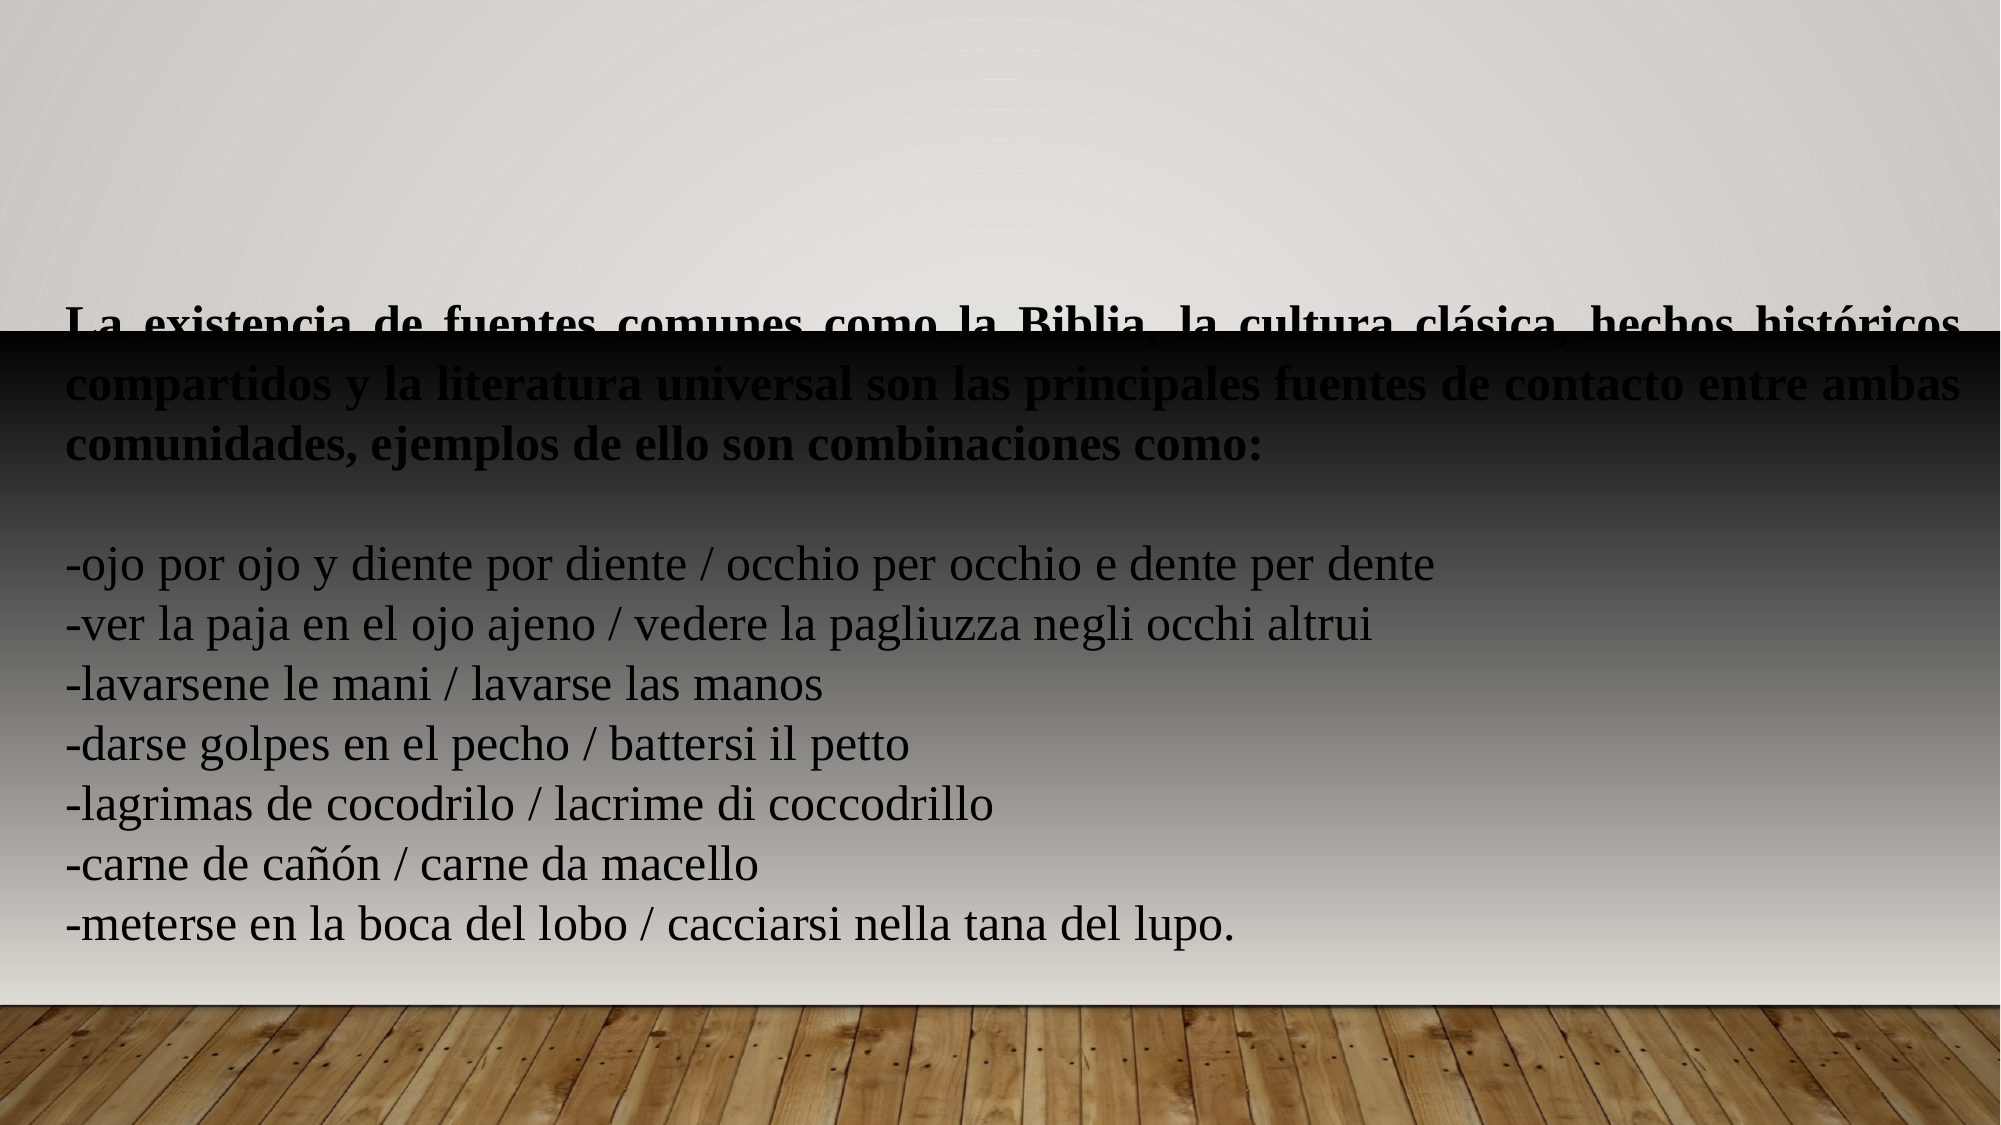

La existencia de fuentes comunes como la Biblia, la cultura clásica, hechos históricos compartidos y la literatura universal son las principales fuentes de contacto entre ambas comunidades, ejemplos de ello son combinaciones como:
-ojo por ojo y diente por diente / occhio per occhio e dente per dente
-ver la paja en el ojo ajeno / vedere la pagliuzza negli occhi altrui
-lavarsene le mani / lavarse las manos
-darse golpes en el pecho / battersi il petto
-lagrimas de cocodrilo / lacrime di coccodrillo
-carne de cañón / carne da macello
-meterse en la boca del lobo / cacciarsi nella tana del lupo.